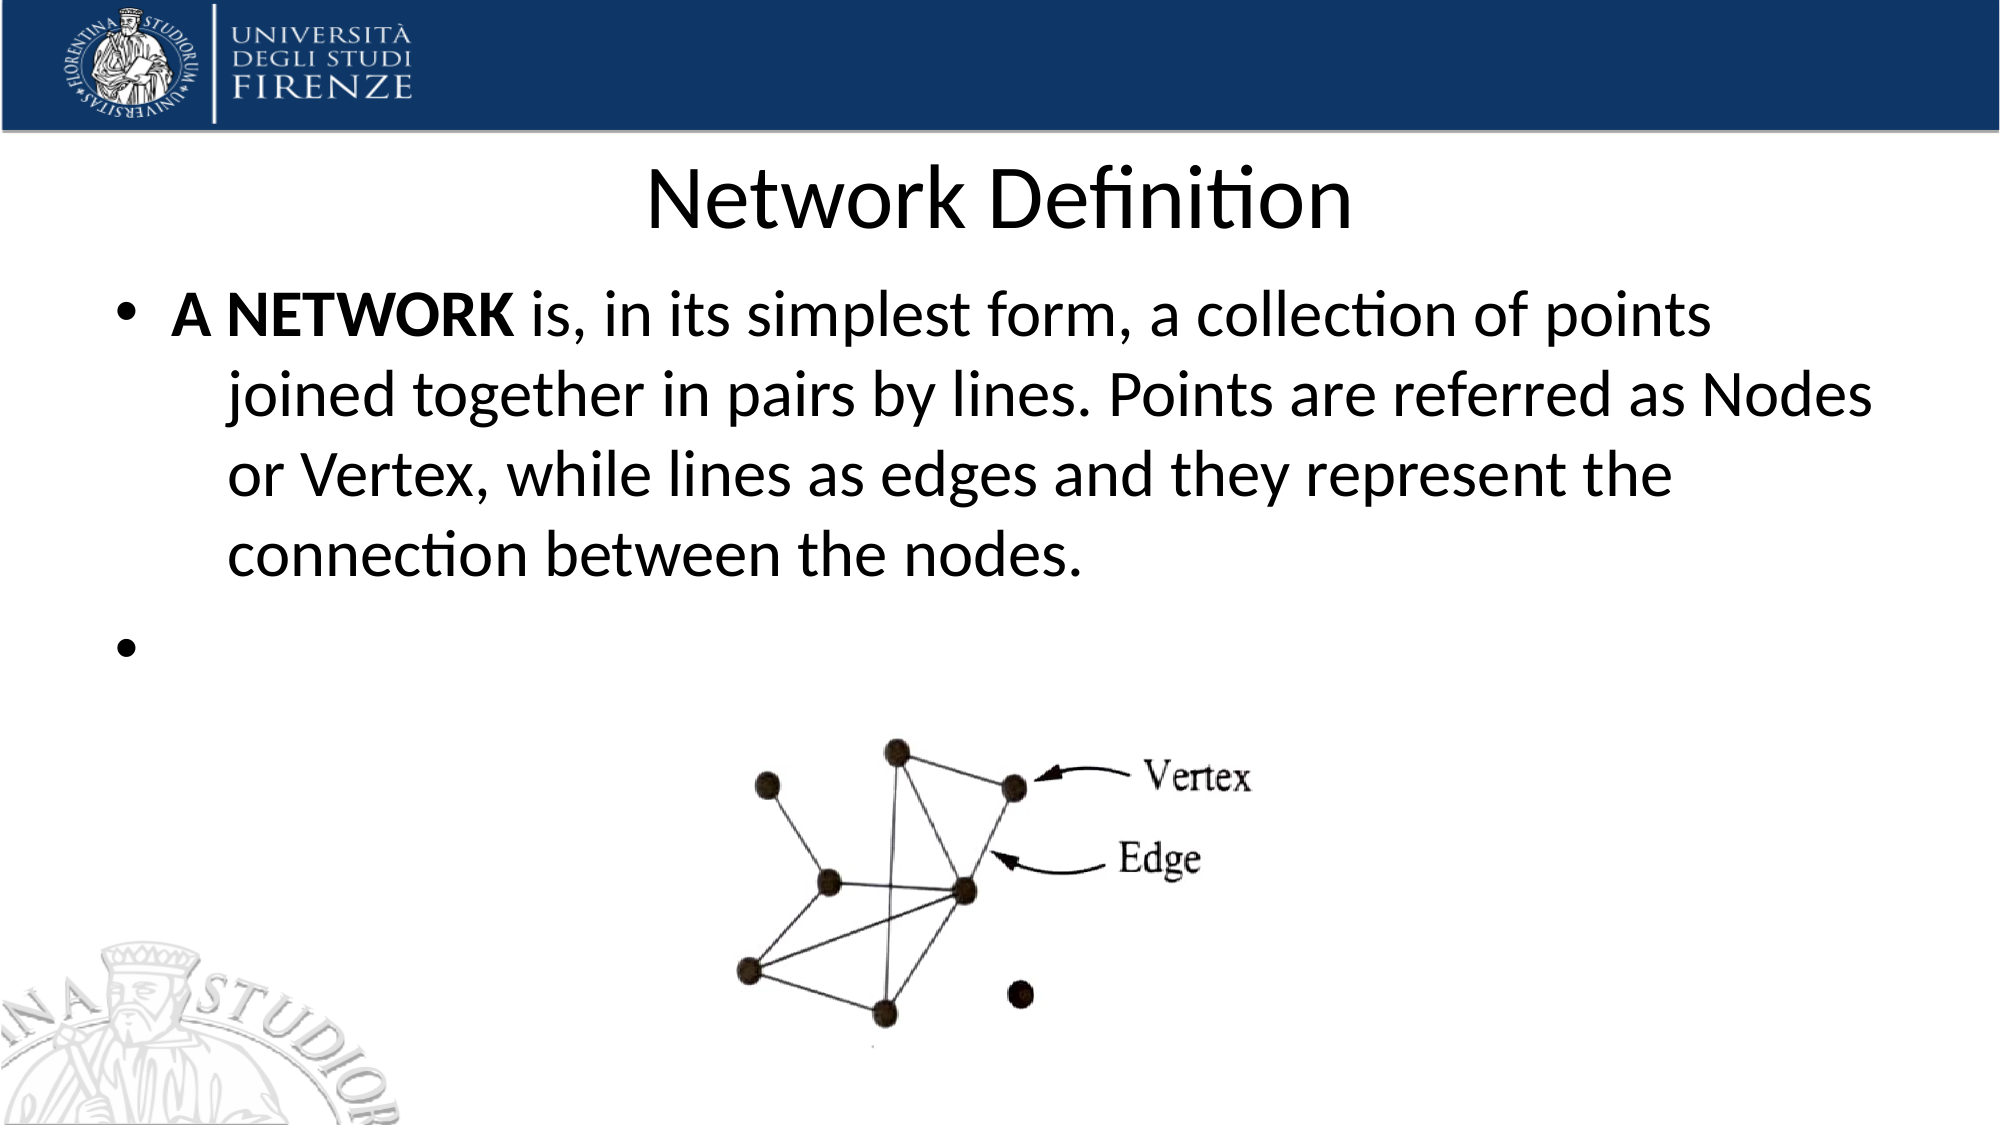

# Network Definition
A NETWORK is, in its simplest form, a collection of points joined together in pairs by lines. Points are referred as Nodes or Vertex, while lines as edges and they represent the connection between the nodes.